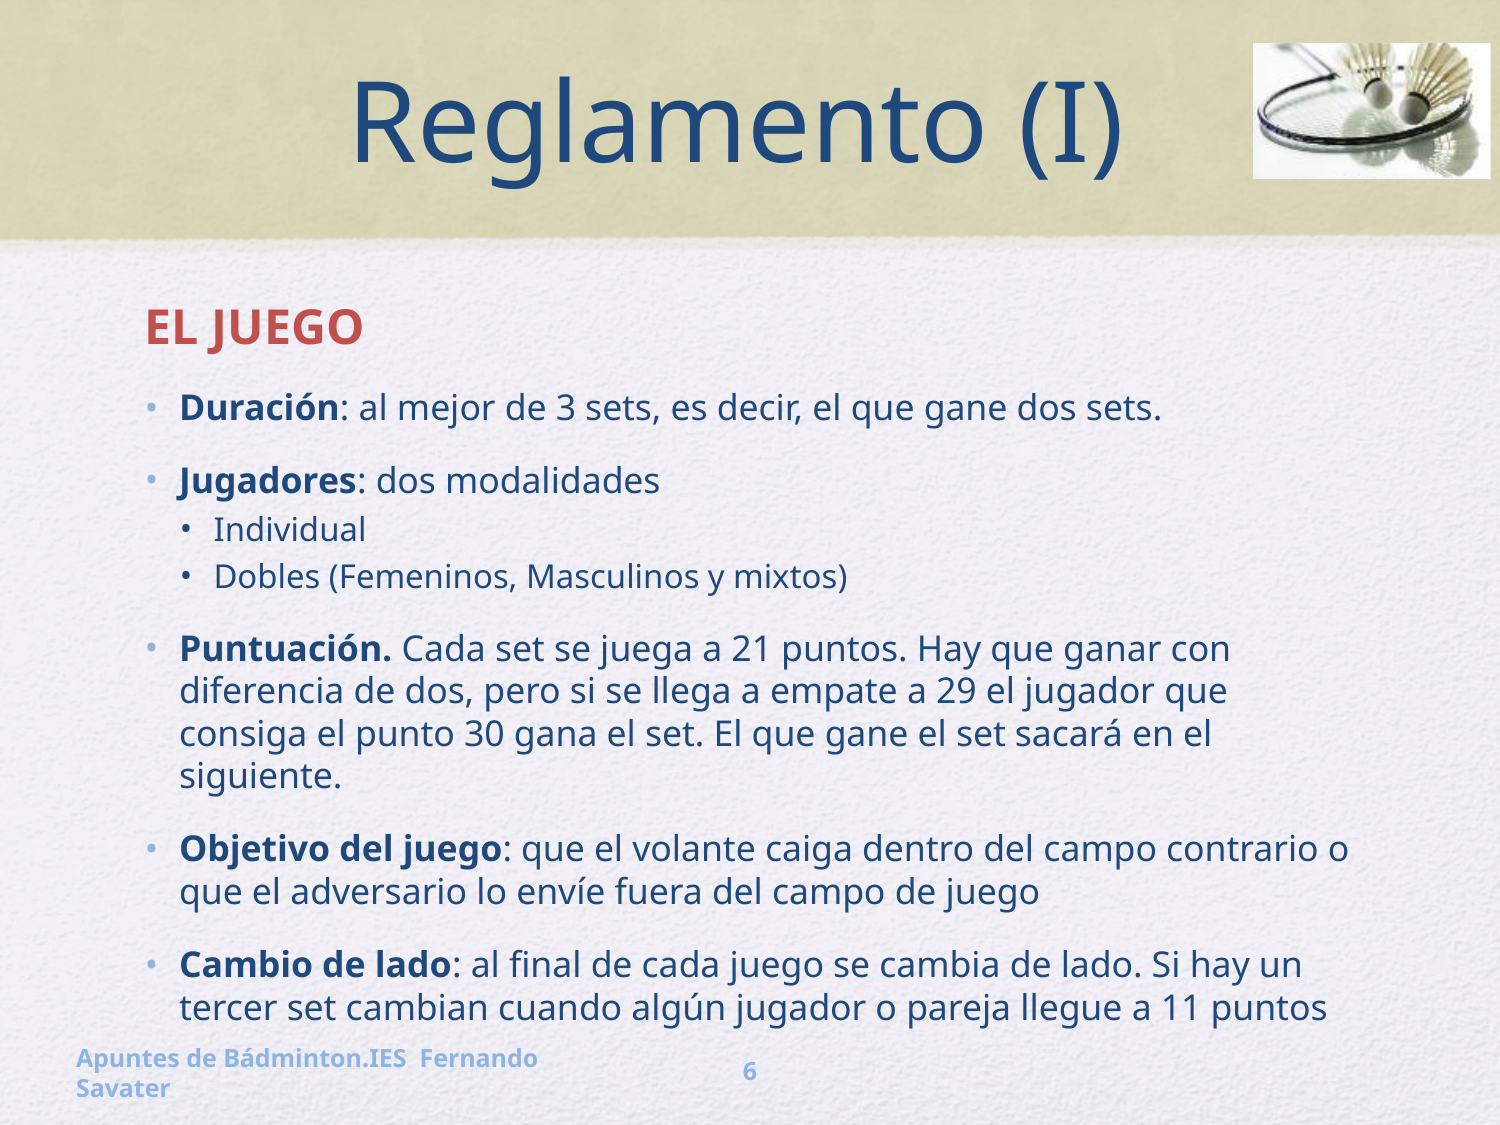

# Reglamento (I)
EL JUEGO
Duración: al mejor de 3 sets, es decir, el que gane dos sets.
Jugadores: dos modalidades
Individual
Dobles (Femeninos, Masculinos y mixtos)
Puntuación. Cada set se juega a 21 puntos. Hay que ganar con diferencia de dos, pero si se llega a empate a 29 el jugador que consiga el punto 30 gana el set. El que gane el set sacará en el siguiente.
Objetivo del juego: que el volante caiga dentro del campo contrario o que el adversario lo envíe fuera del campo de juego
Cambio de lado: al final de cada juego se cambia de lado. Si hay un tercer set cambian cuando algún jugador o pareja llegue a 11 puntos
Apuntes de Bádminton.IES Fernando Savater